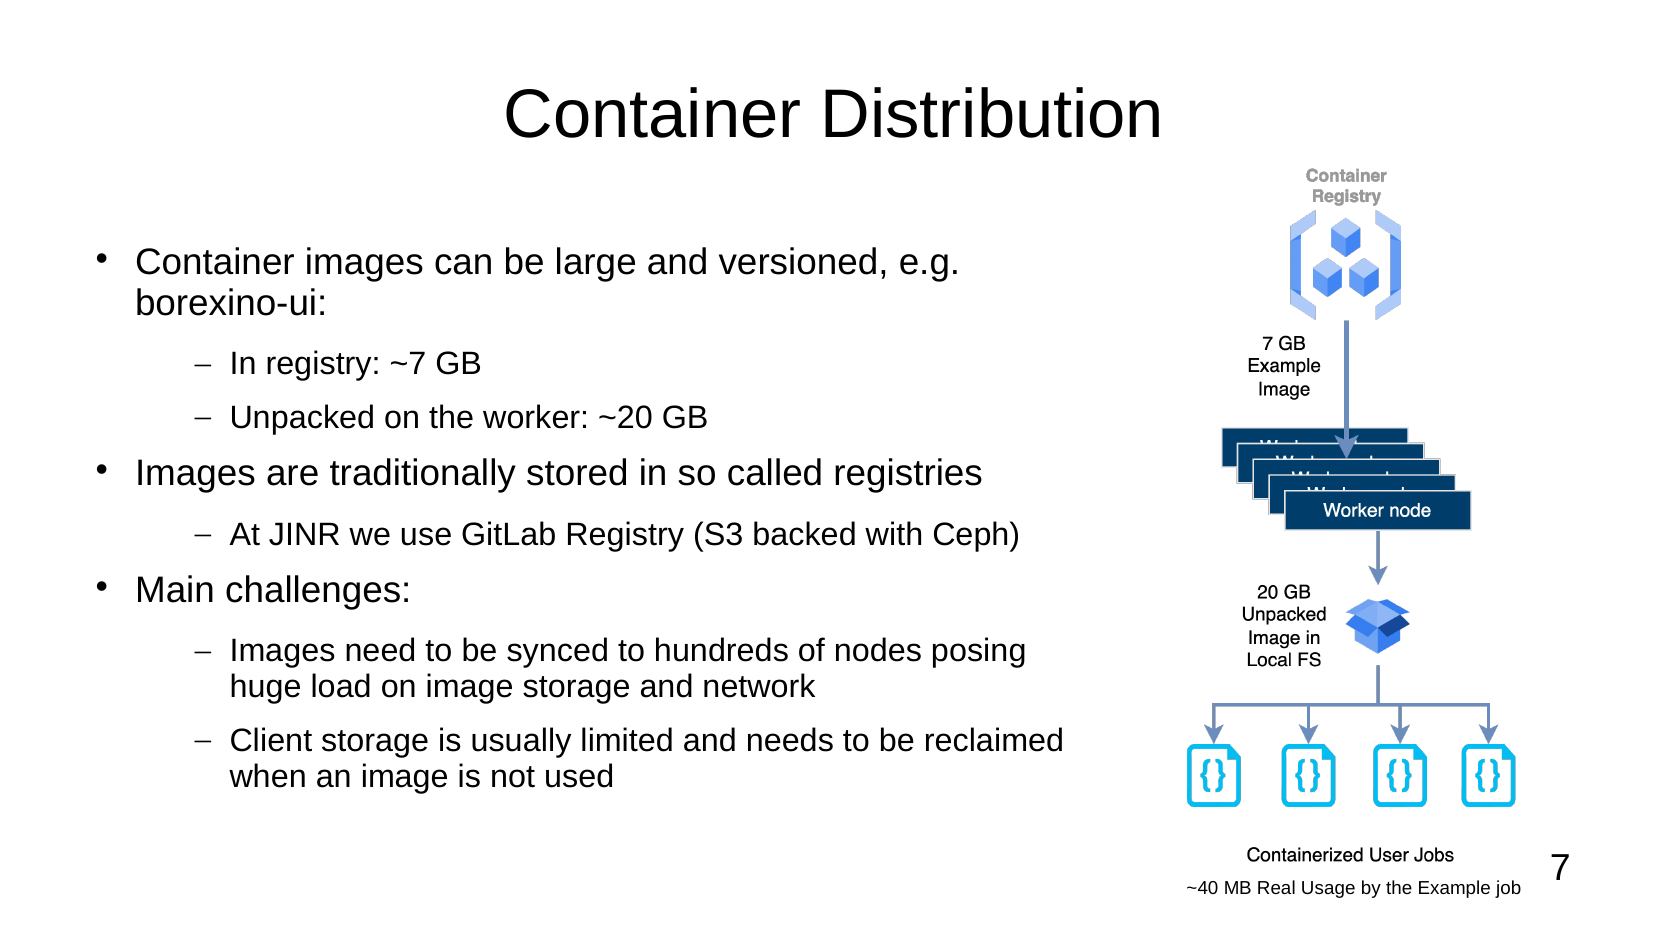

# Container Distribution
Container images can be large and versioned, e.g. borexino-ui:
In registry: ~7 GB
Unpacked on the worker: ~20 GB
Images are traditionally stored in so called registries
At JINR we use GitLab Registry (S3 backed with Ceph)
Main challenges:
Images need to be synced to hundreds of nodes posing huge load on image storage and network
Client storage is usually limited and needs to be reclaimed when an image is not used
7
~40 MB Real Usage by the Example job